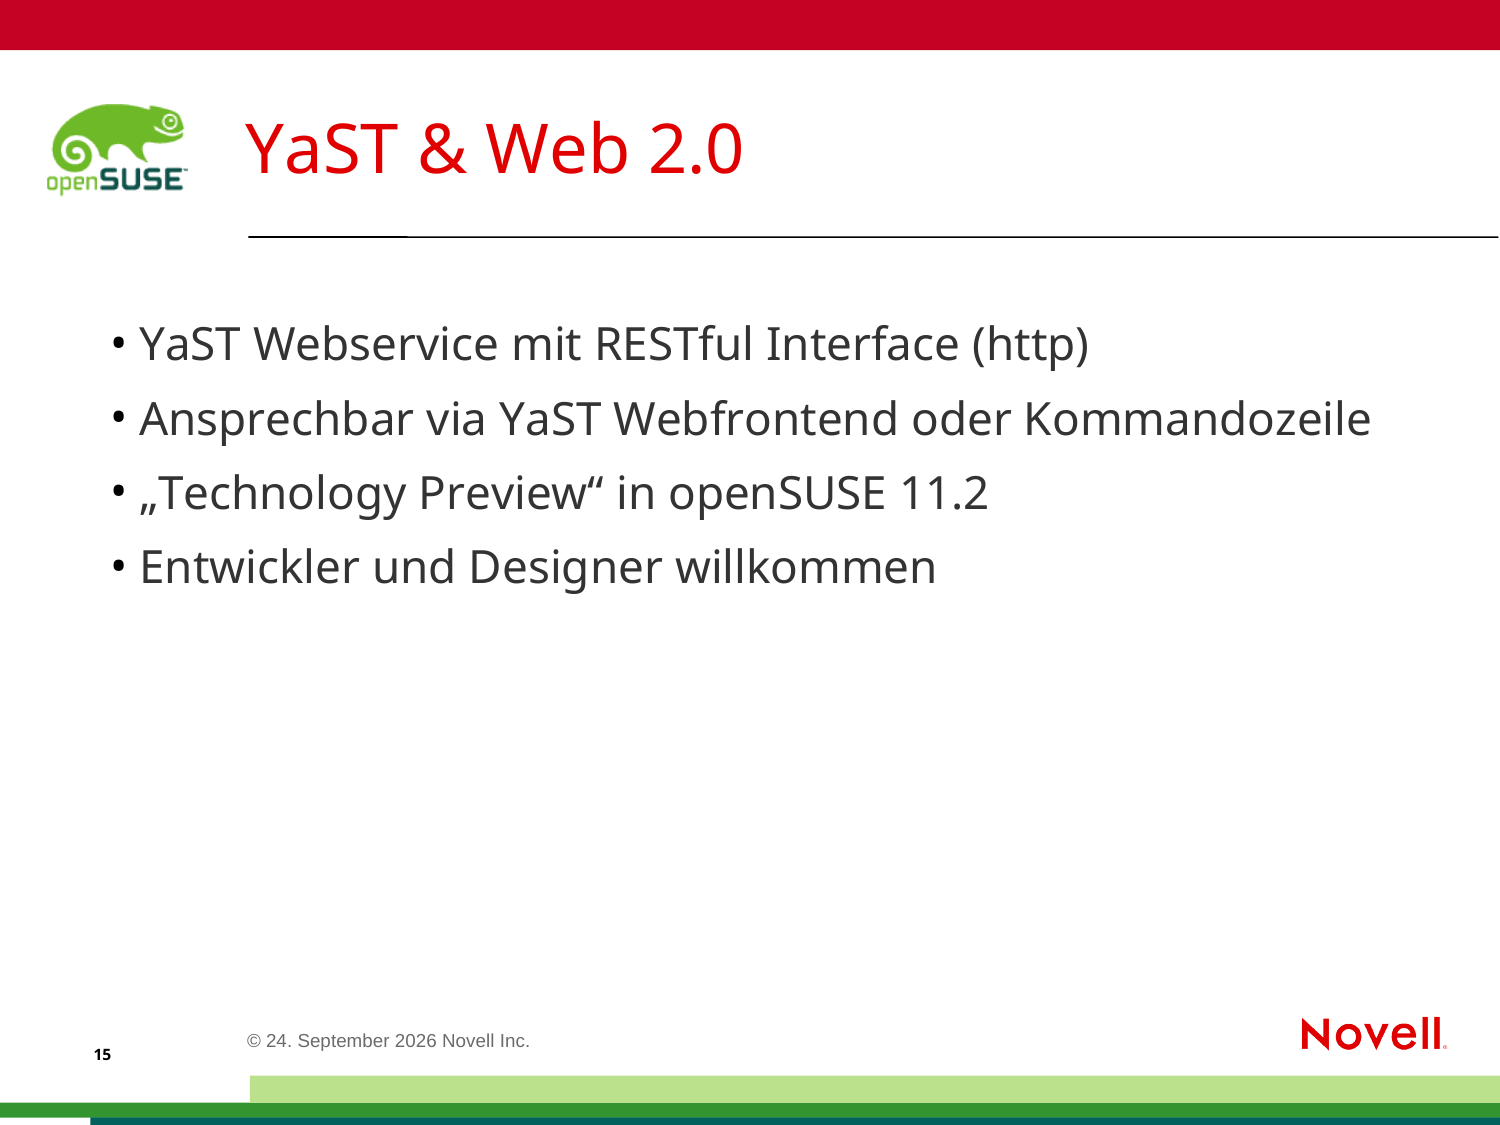

# YaST & Web 2.0
 YaST Webservice mit RESTful Interface (http)
 Ansprechbar via YaST Webfrontend oder Kommandozeile
 „Technology Preview“ in openSUSE 11.2
 Entwickler und Designer willkommen